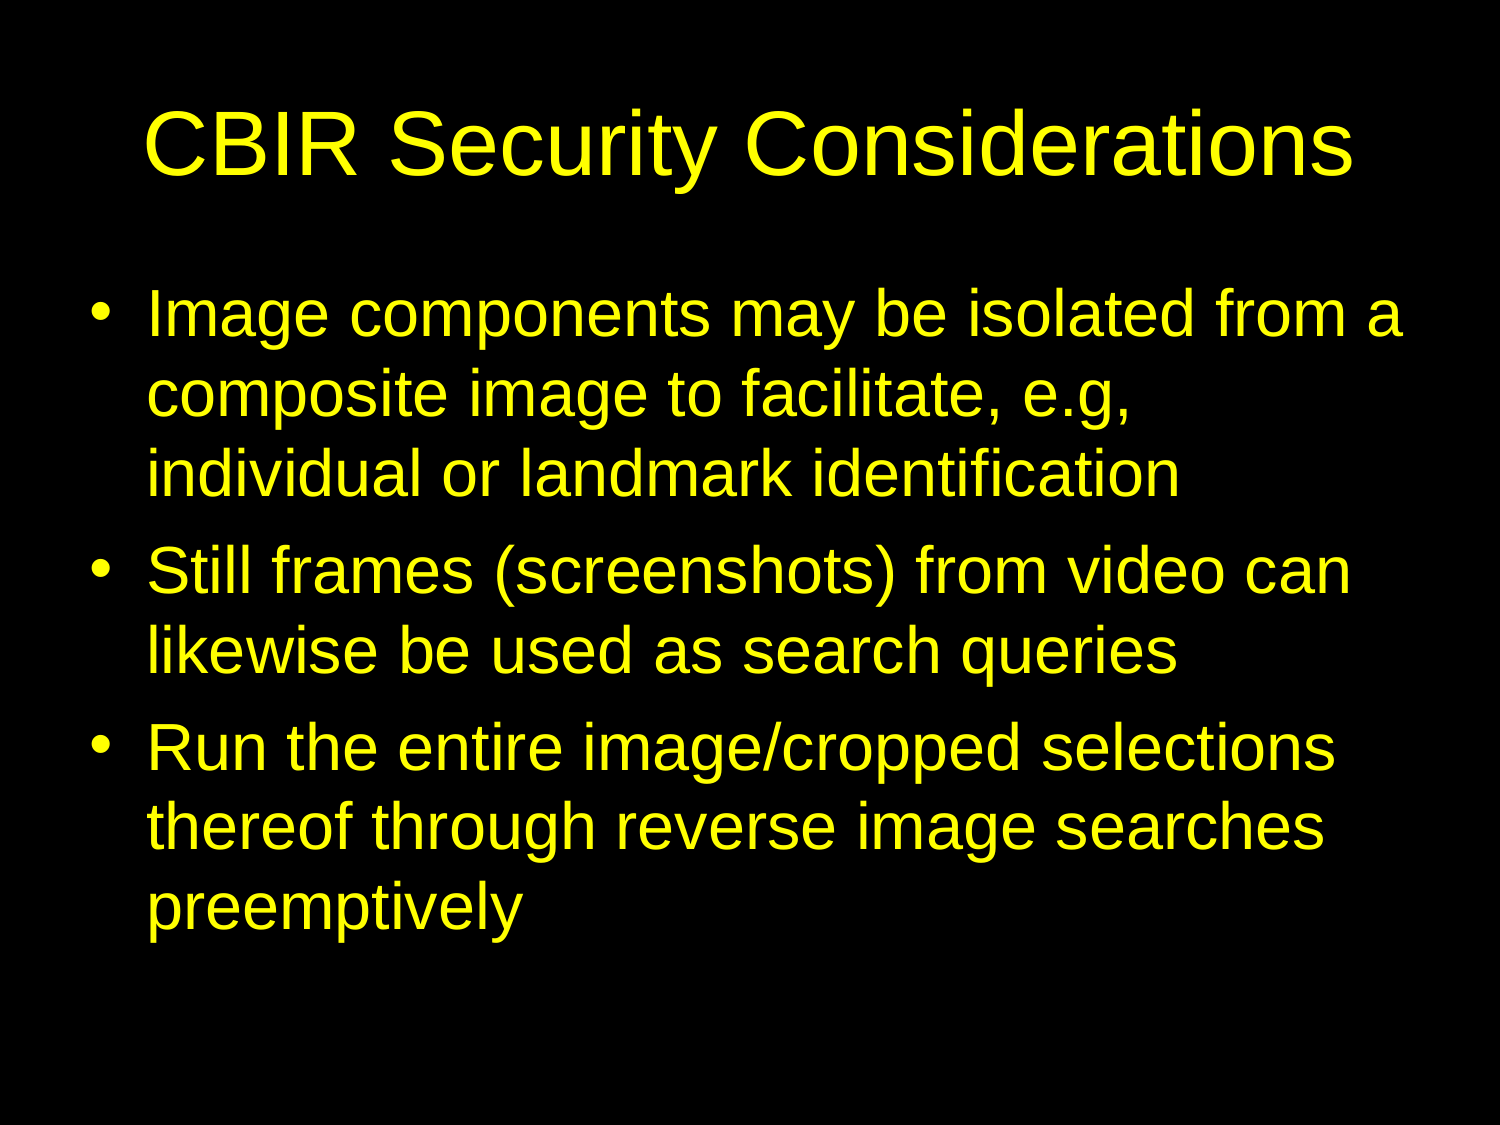

# CBIR Security Considerations
Image components may be isolated from a composite image to facilitate, e.g, individual or landmark identification
Still frames (screenshots) from video can likewise be used as search queries
Run the entire image/cropped selections thereof through reverse image searches preemptively